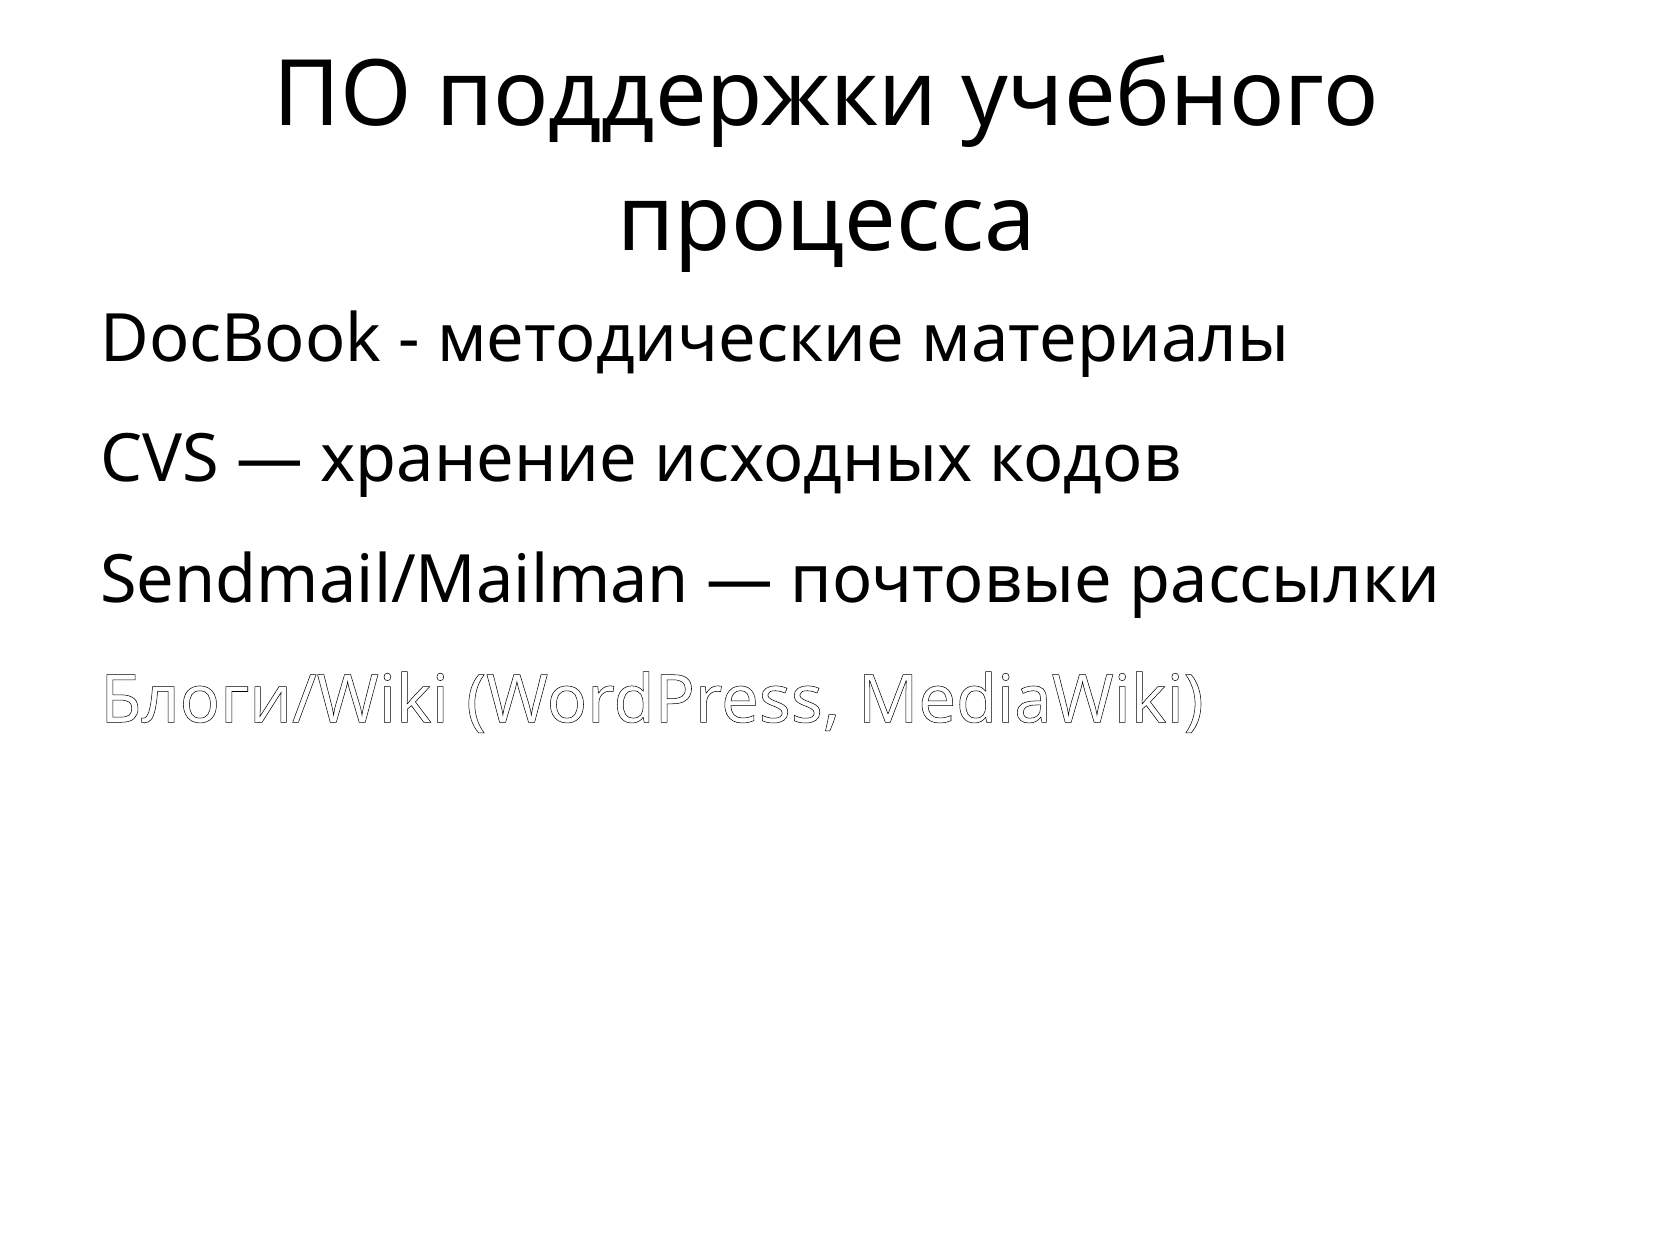

# ПО поддержки учебного процесса
DocBook - методические материалы
CVS — хранение исходных кодов
Sendmail/Mailman — почтовые рассылки
Блоги/Wiki (WordPress, MediaWiki)